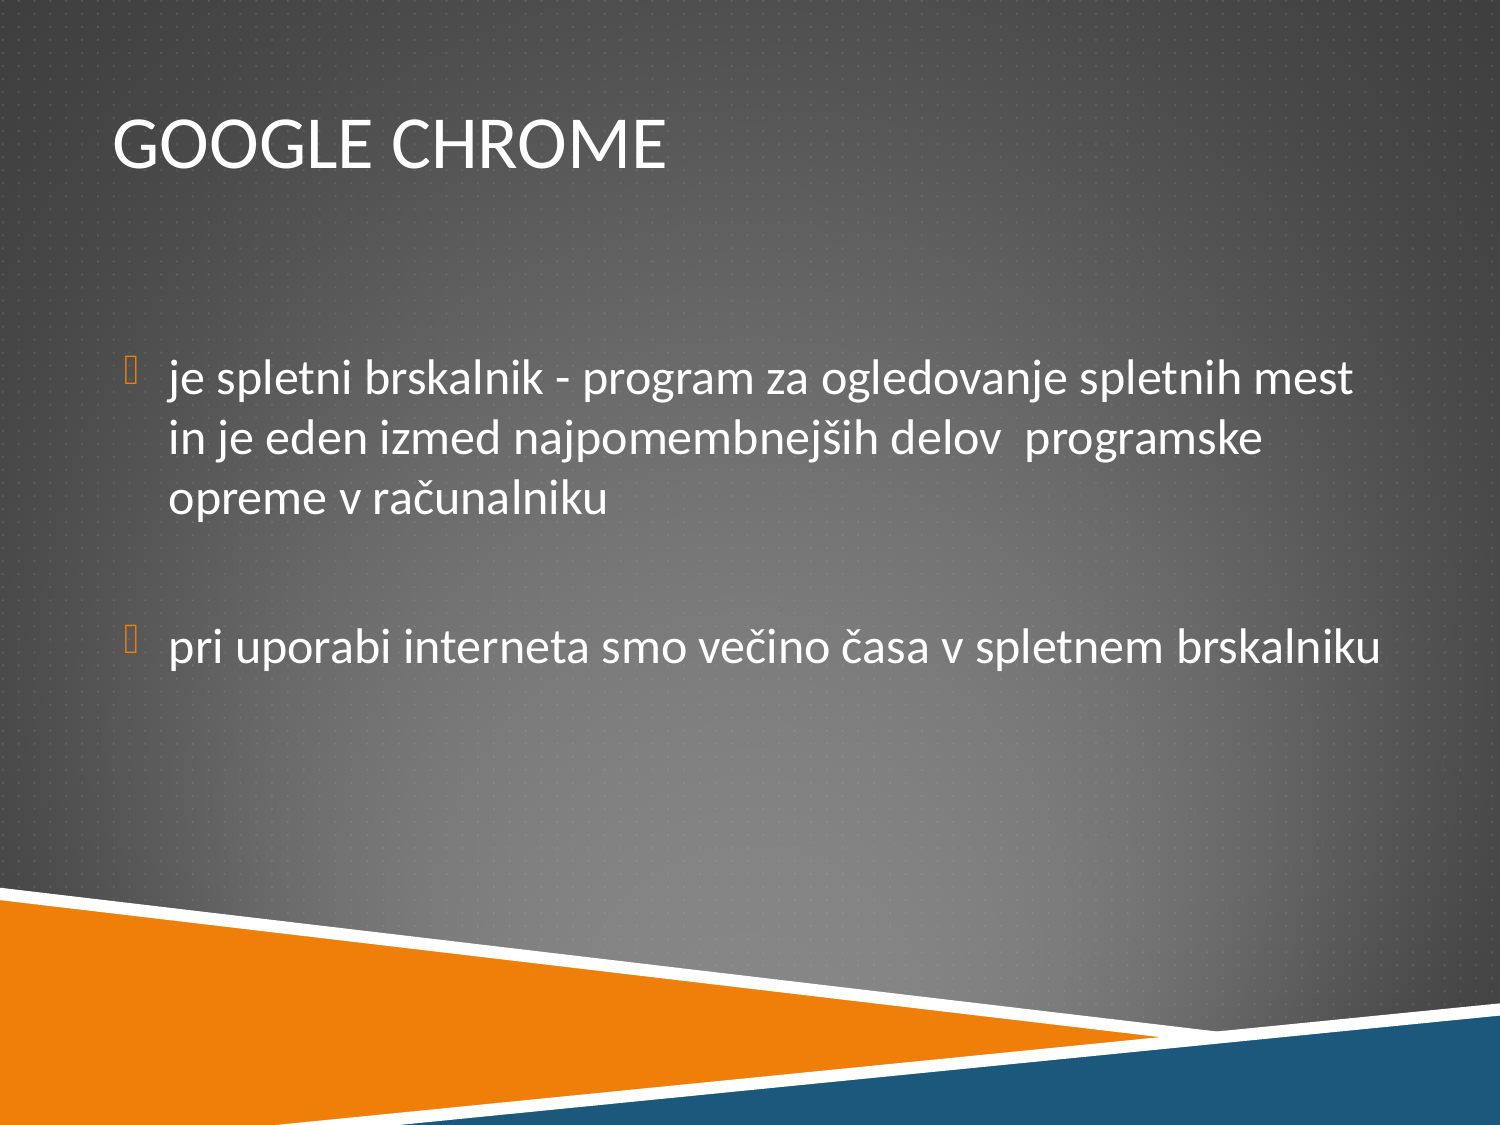

# GOOGLE CHROME
je spletni brskalnik - program za ogledovanje spletnih mest in je eden izmed najpomembnejših delov programske opreme v računalniku
pri uporabi interneta smo večino časa v spletnem brskalniku